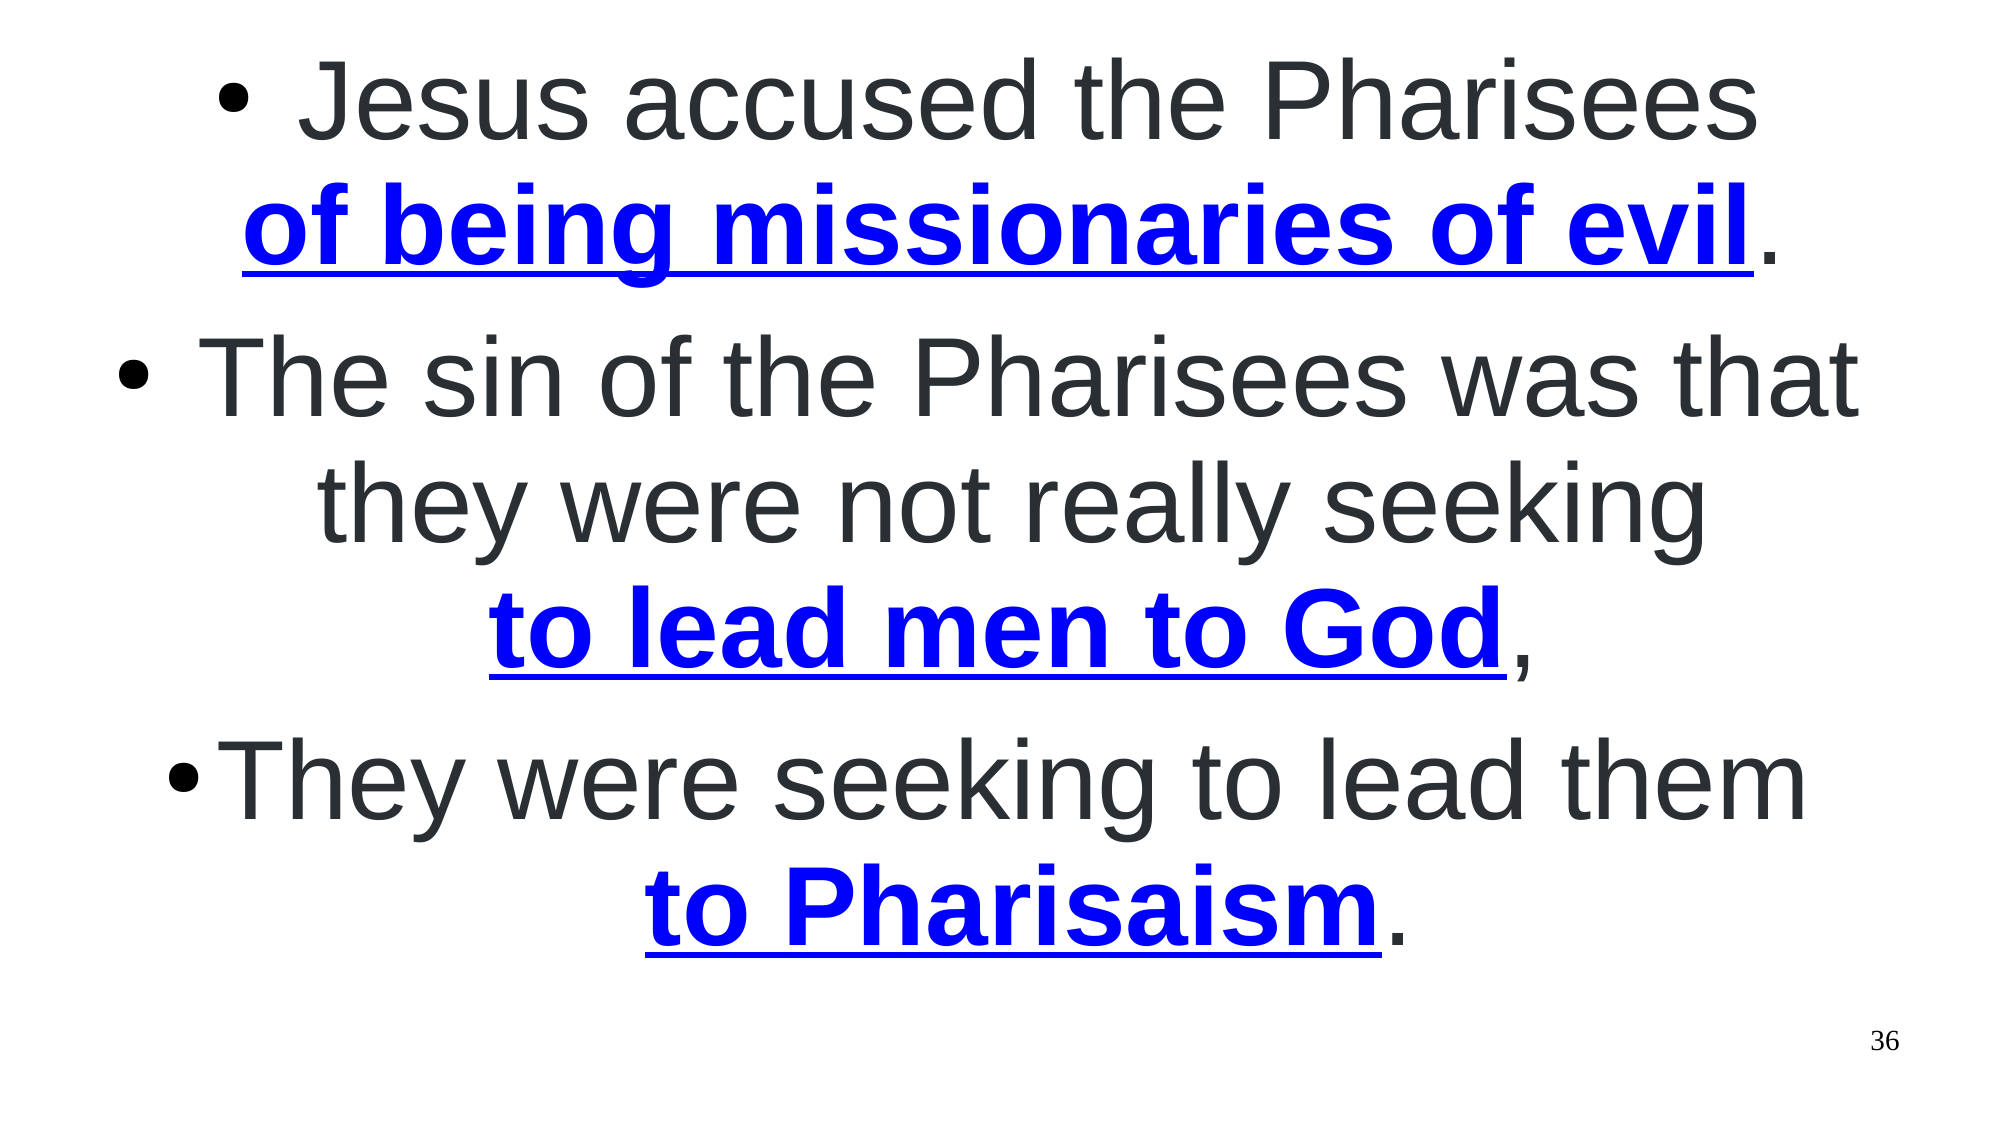

# Jesus accused the Pharisees of being missionaries of evil.
 The sin of the Pharisees was that
they were not really seeking
to lead men to God,
They were seeking to lead them
to Pharisaism.
36